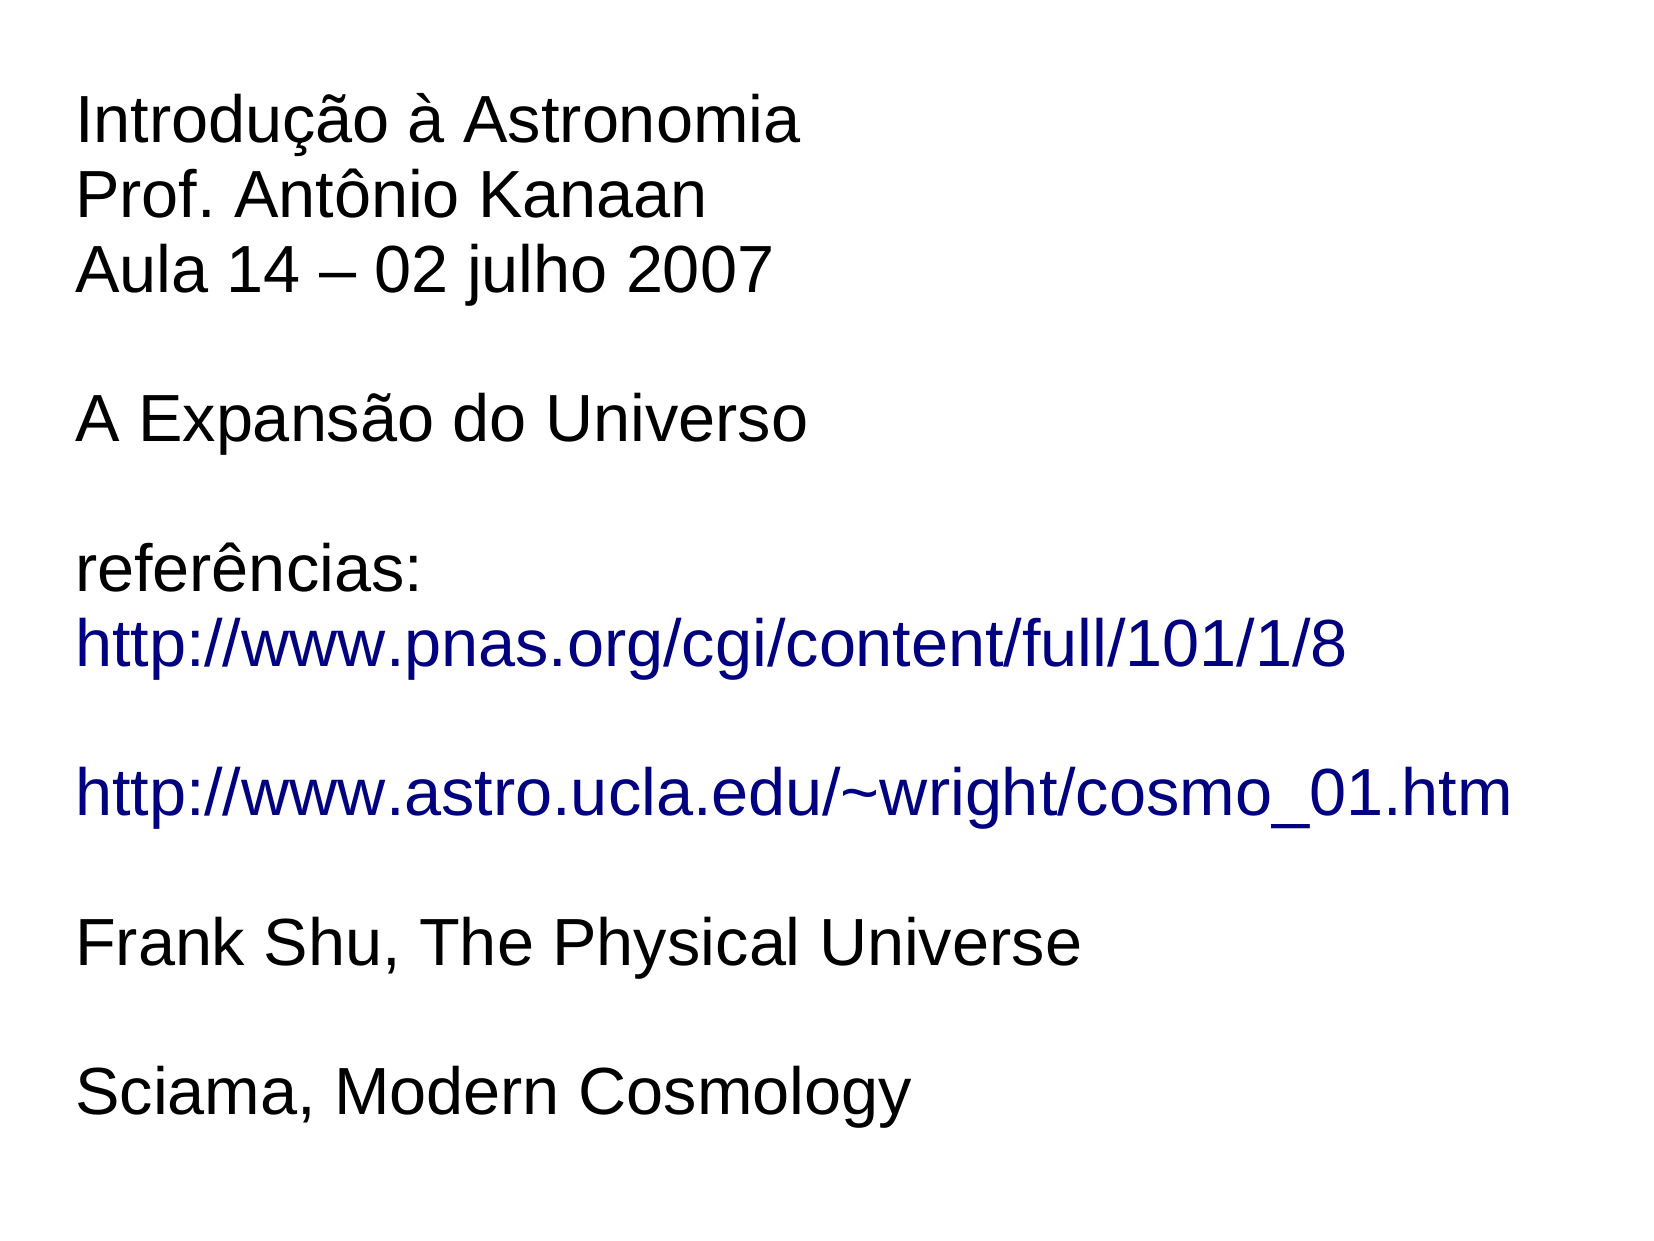

Introdução à Astronomia
Prof. Antônio Kanaan
Aula 14 – 02 julho 2007
A Expansão do Universo
referências:
http://www.pnas.org/cgi/content/full/101/1/8
http://www.astro.ucla.edu/~wright/cosmo_01.htm
Frank Shu, The Physical Universe
Sciama, Modern Cosmology